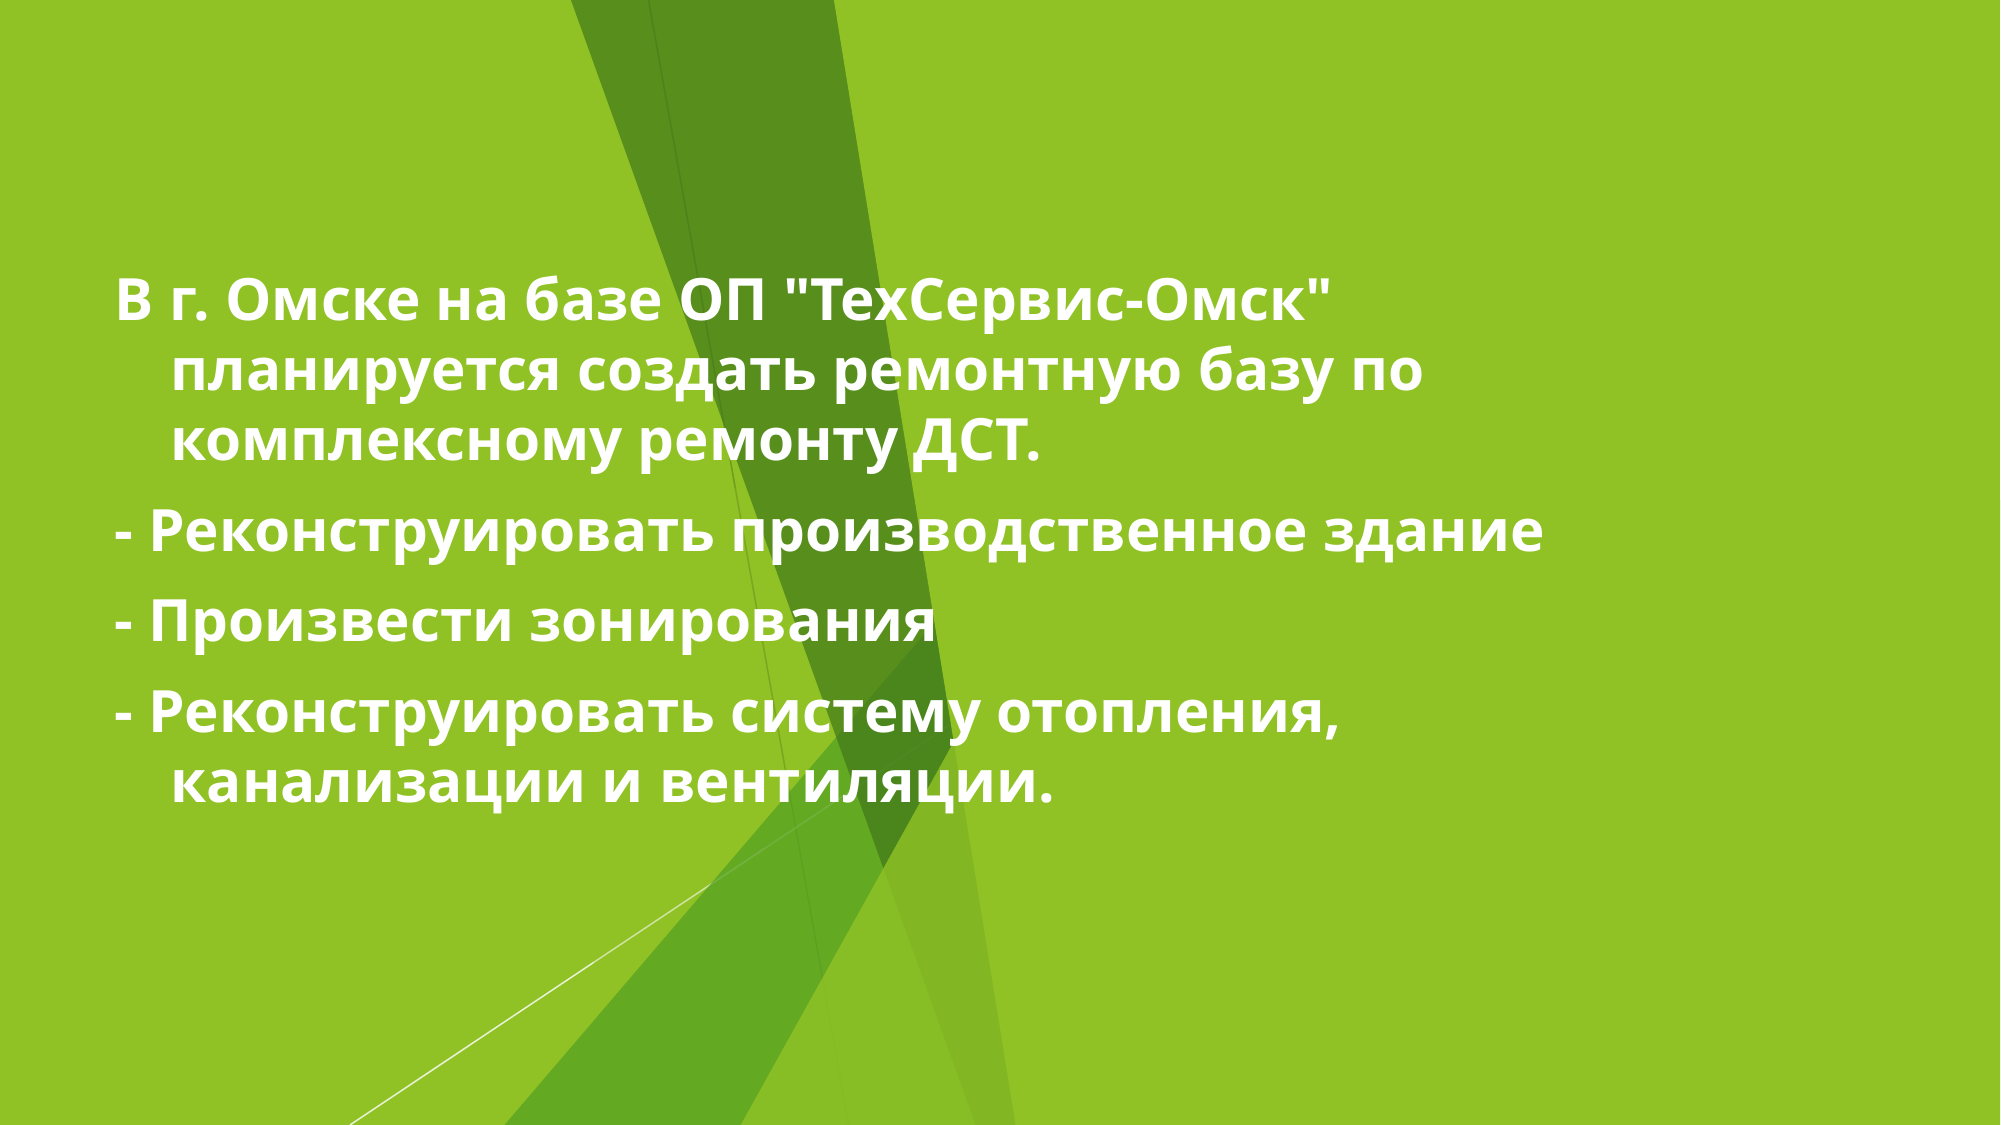

# В г. Омске на базе ОП "ТехСервис-Омск" планируется создать ремонтную базу по комплексному ремонту ДСТ.
- Реконструировать производственное здание
- Произвести зонирования
- Реконструировать систему отопления, канализации и вентиляции.